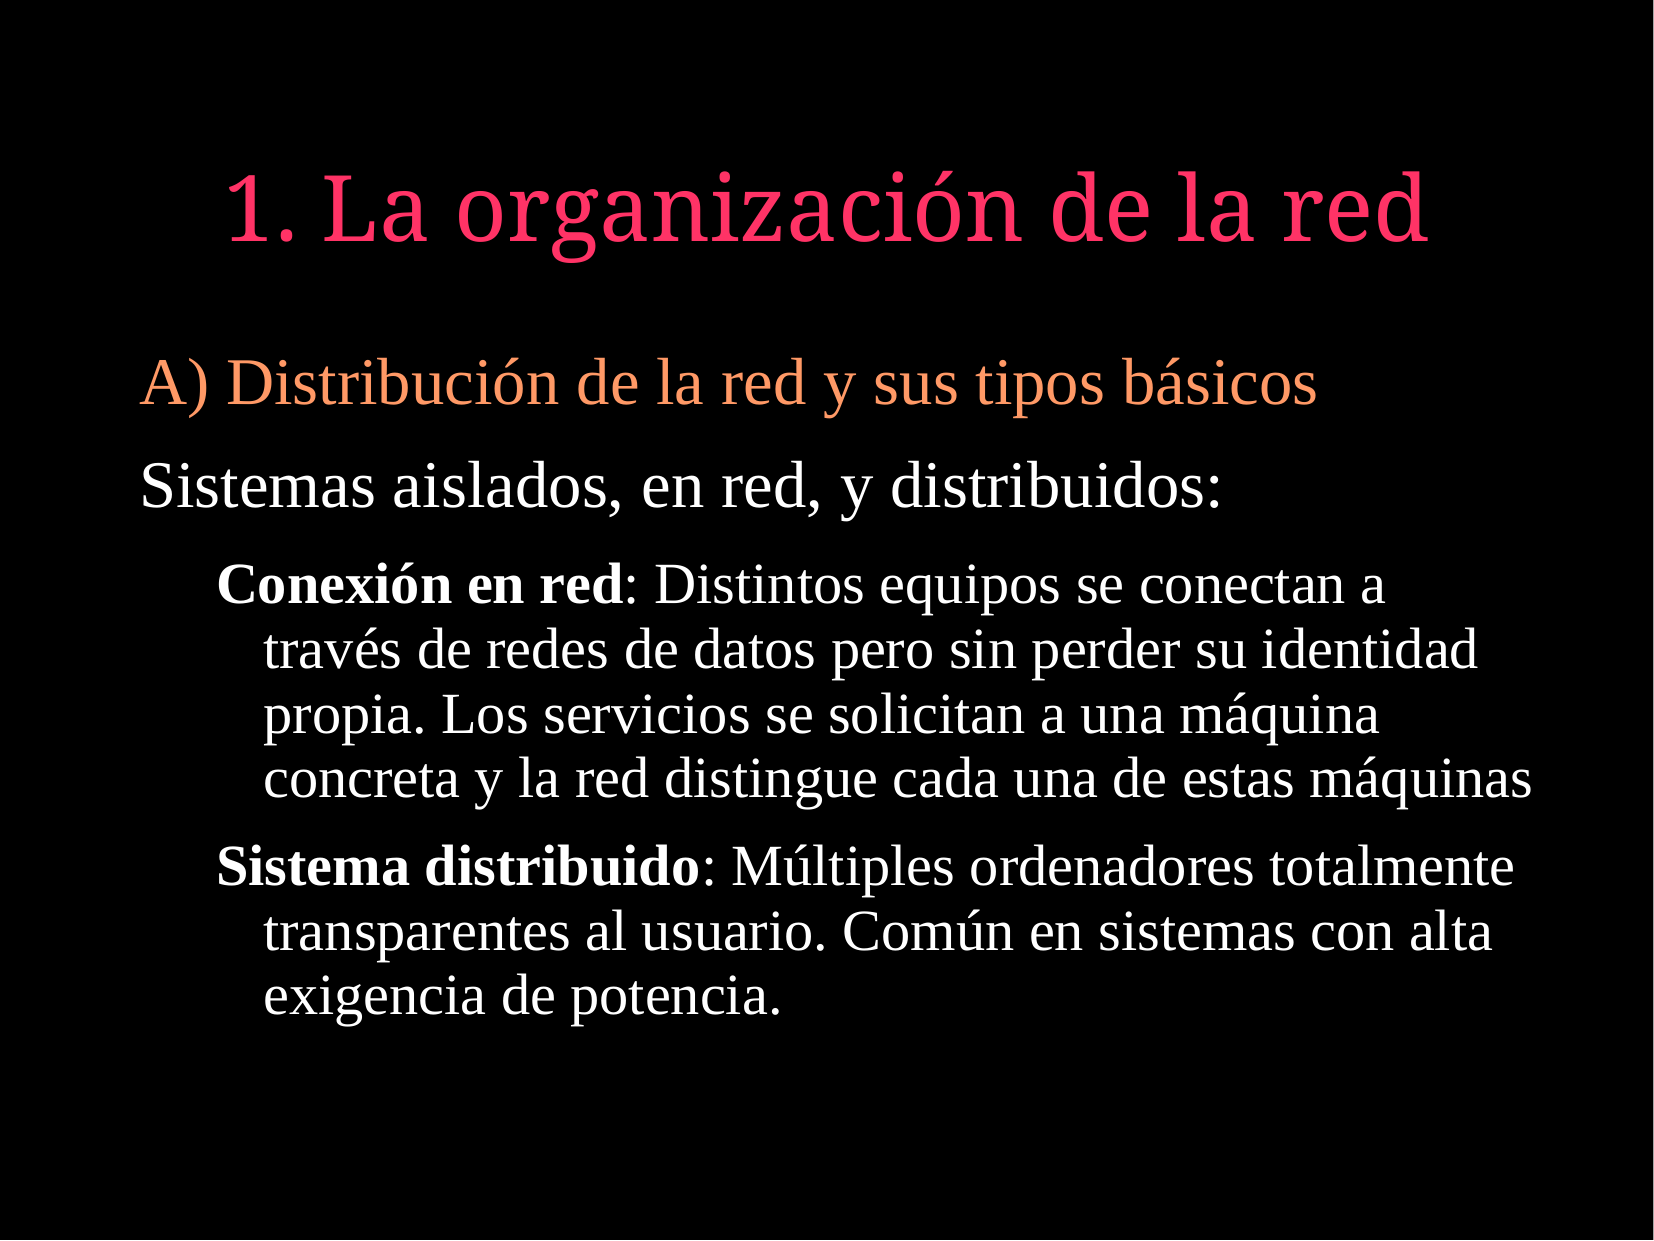

# 1. La organización de la red
A) Distribución de la red y sus tipos básicos
Sistemas aislados, en red, y distribuidos:
Conexión en red: Distintos equipos se conectan a través de redes de datos pero sin perder su identidad propia. Los servicios se solicitan a una máquina concreta y la red distingue cada una de estas máquinas
Sistema distribuido: Múltiples ordenadores totalmente transparentes al usuario. Común en sistemas con alta exigencia de potencia.